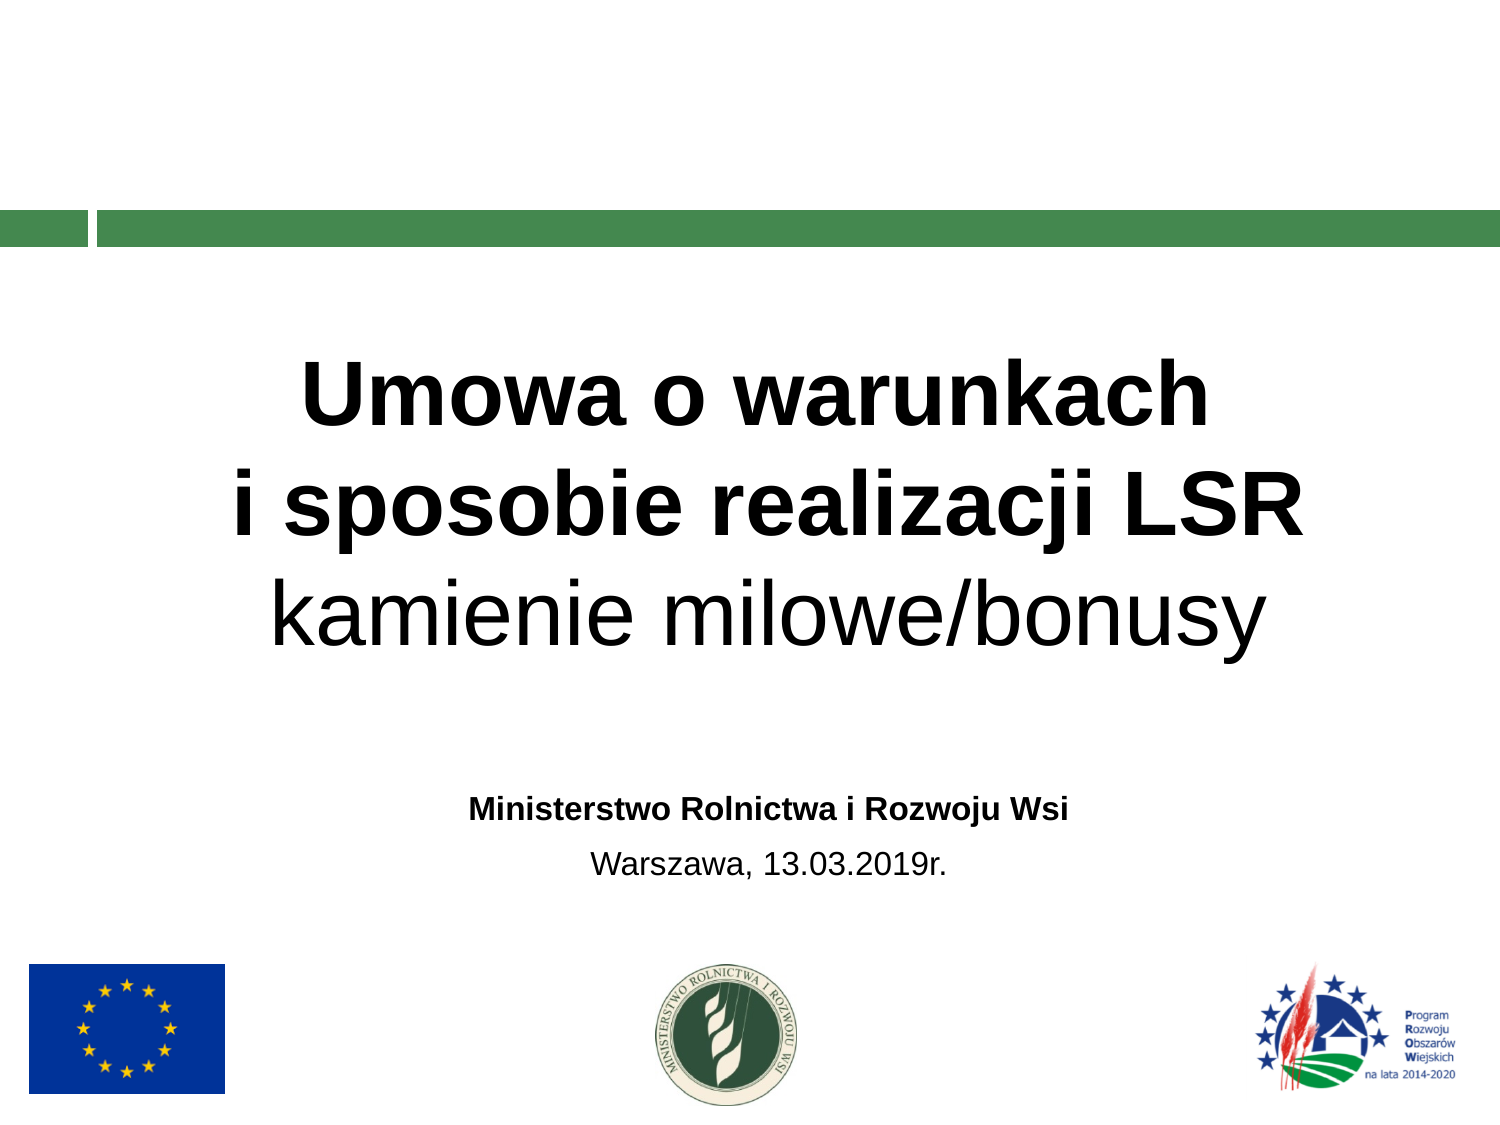

# Umowa o warunkach i sposobie realizacji LSR kamienie milowe/bonusy
Ministerstwo Rolnictwa i Rozwoju Wsi
Warszawa, 13.03.2019r.